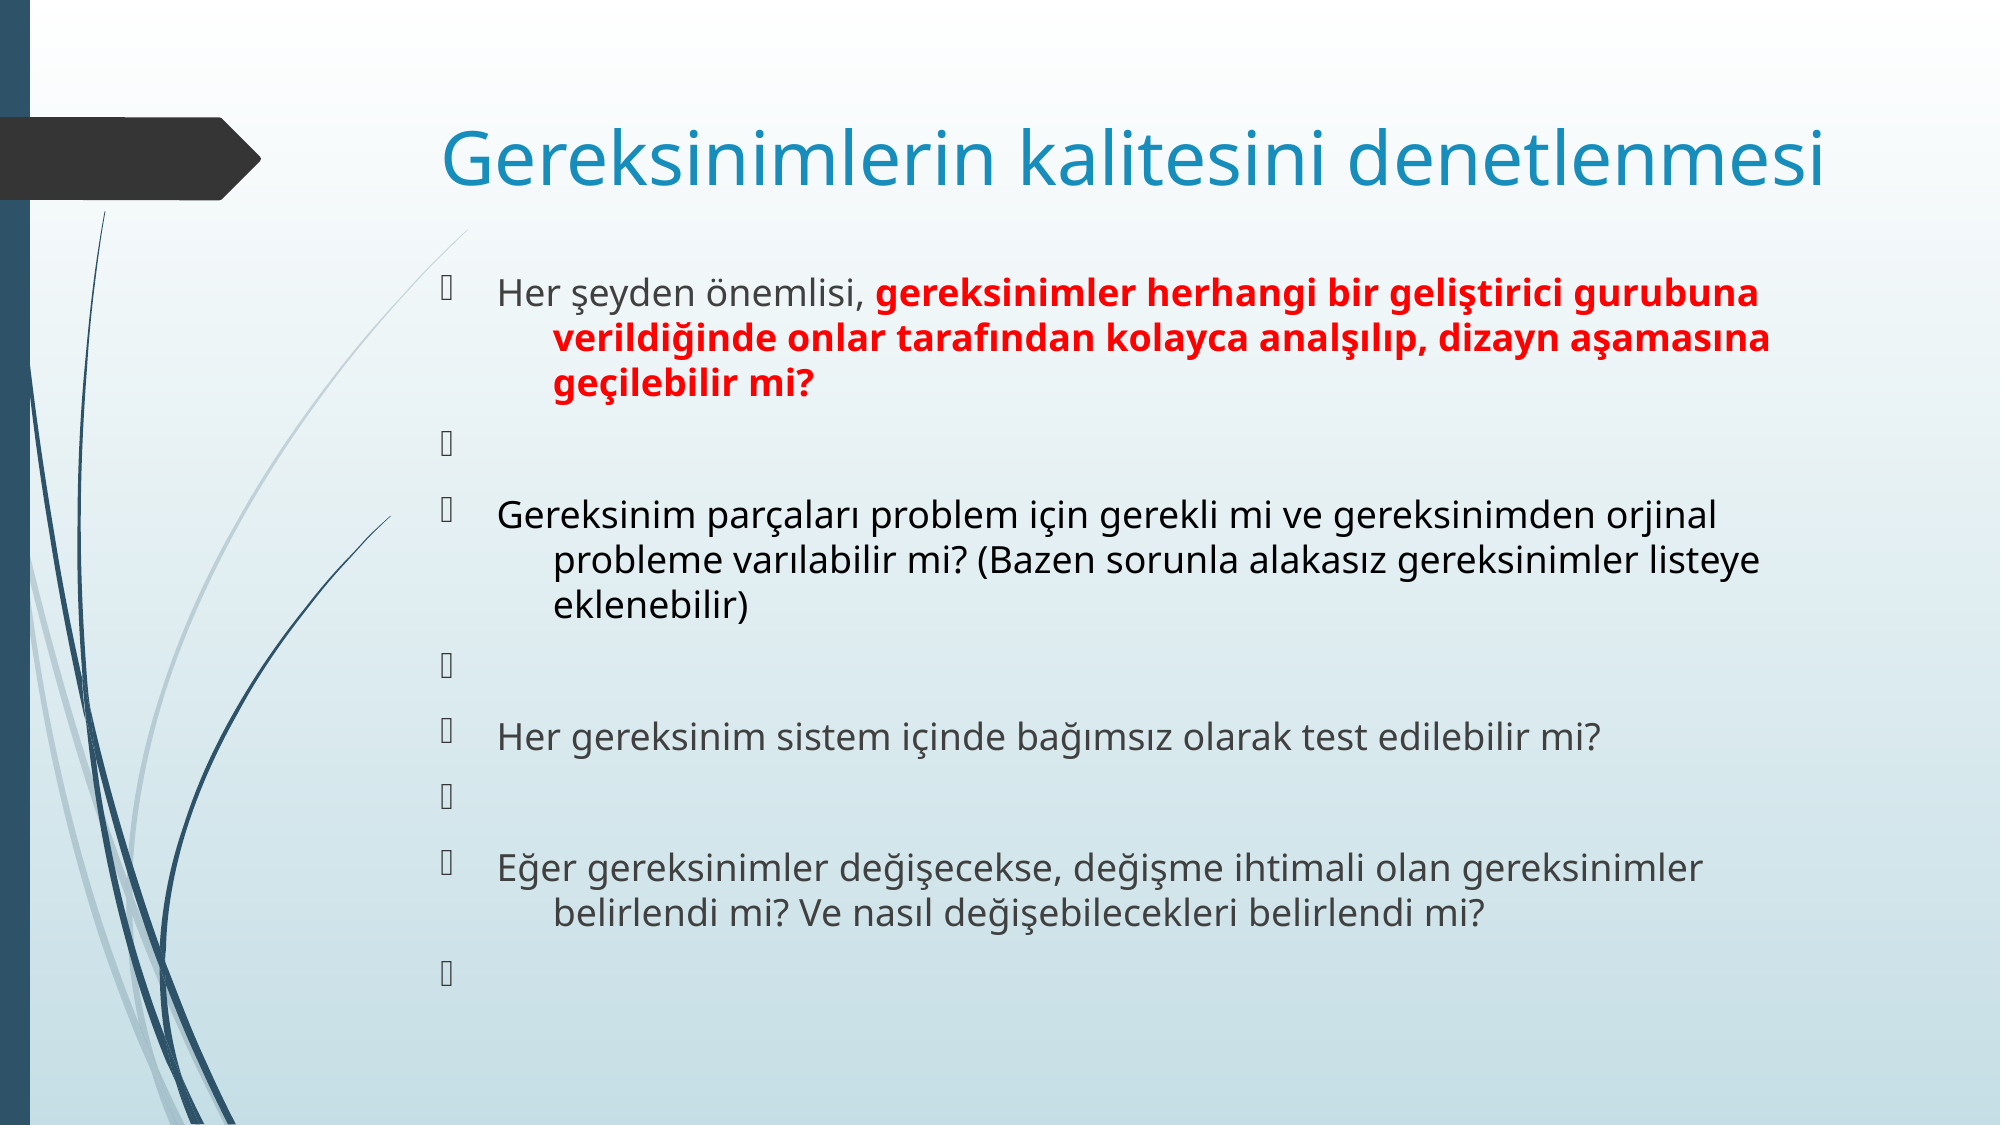

# Gereksinimlerin kalitesini denetlenmesi
Her şeyden önemlisi, gereksinimler herhangi bir geliştirici gurubuna verildiğinde onlar tarafından kolayca analşılıp, dizayn aşamasına geçilebilir mi?
Gereksinim parçaları problem için gerekli mi ve gereksinimden orjinal probleme varılabilir mi? (Bazen sorunla alakasız gereksinimler listeye eklenebilir)
Her gereksinim sistem içinde bağımsız olarak test edilebilir mi?
Eğer gereksinimler değişecekse, değişme ihtimali olan gereksinimler belirlendi mi? Ve nasıl değişebilecekleri belirlendi mi?